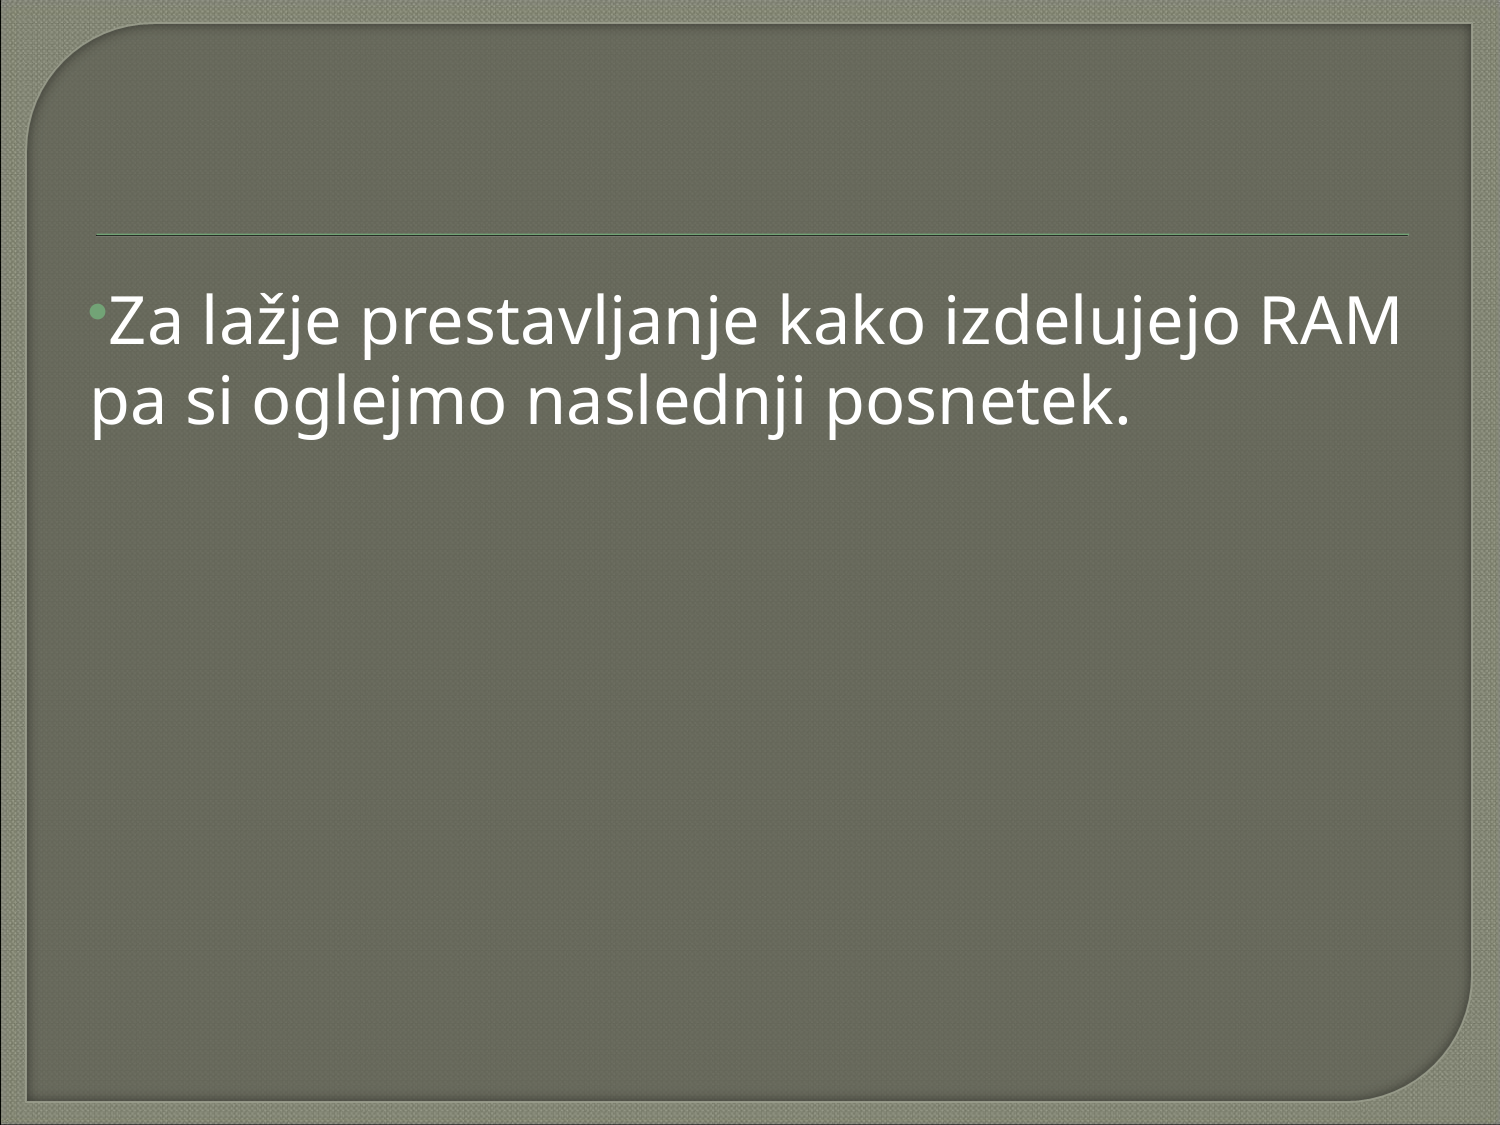

# Za lažje prestavljanje kako izdelujejo RAM pa si oglejmo naslednji posnetek.